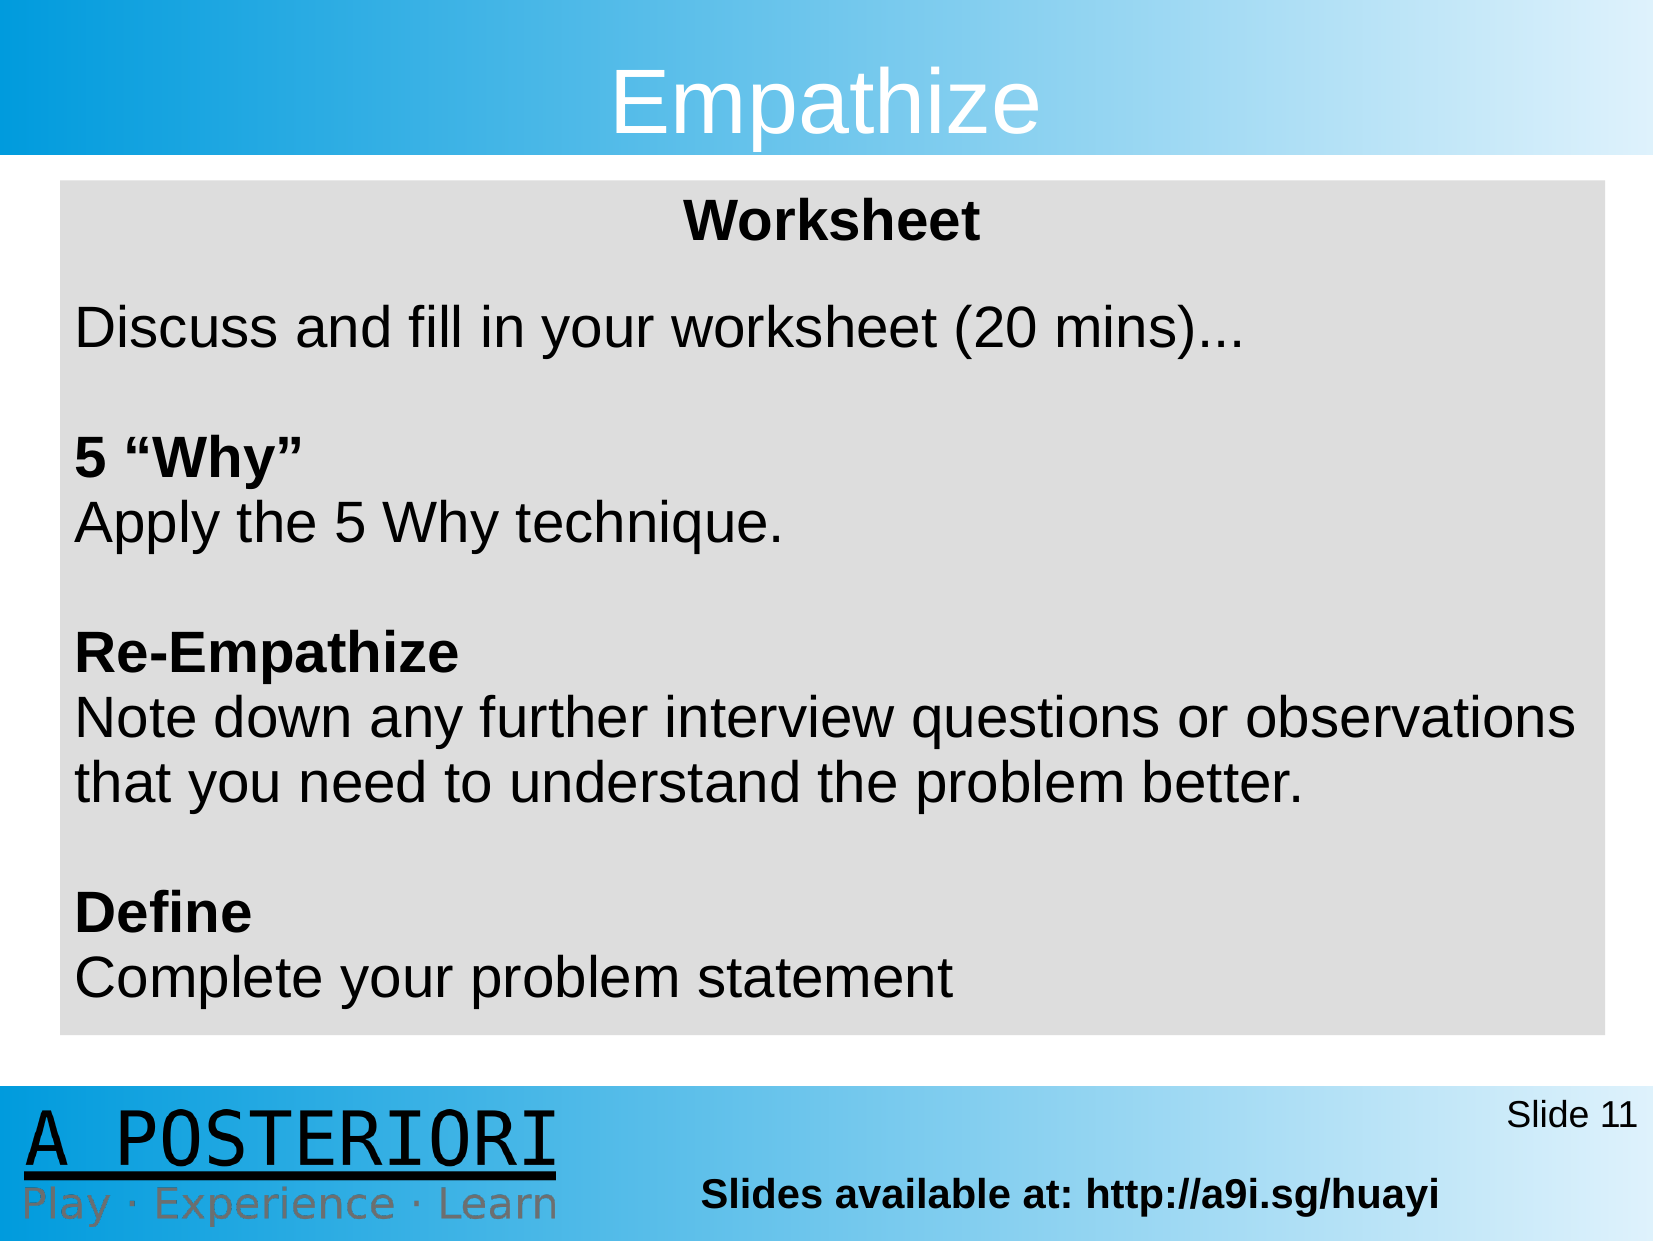

# Empathize
Worksheet
Discuss and fill in your worksheet (20 mins)...
5 “Why”
Apply the 5 Why technique.
Re-Empathize
Note down any further interview questions or observations that you need to understand the problem better.
Define
Complete your problem statement